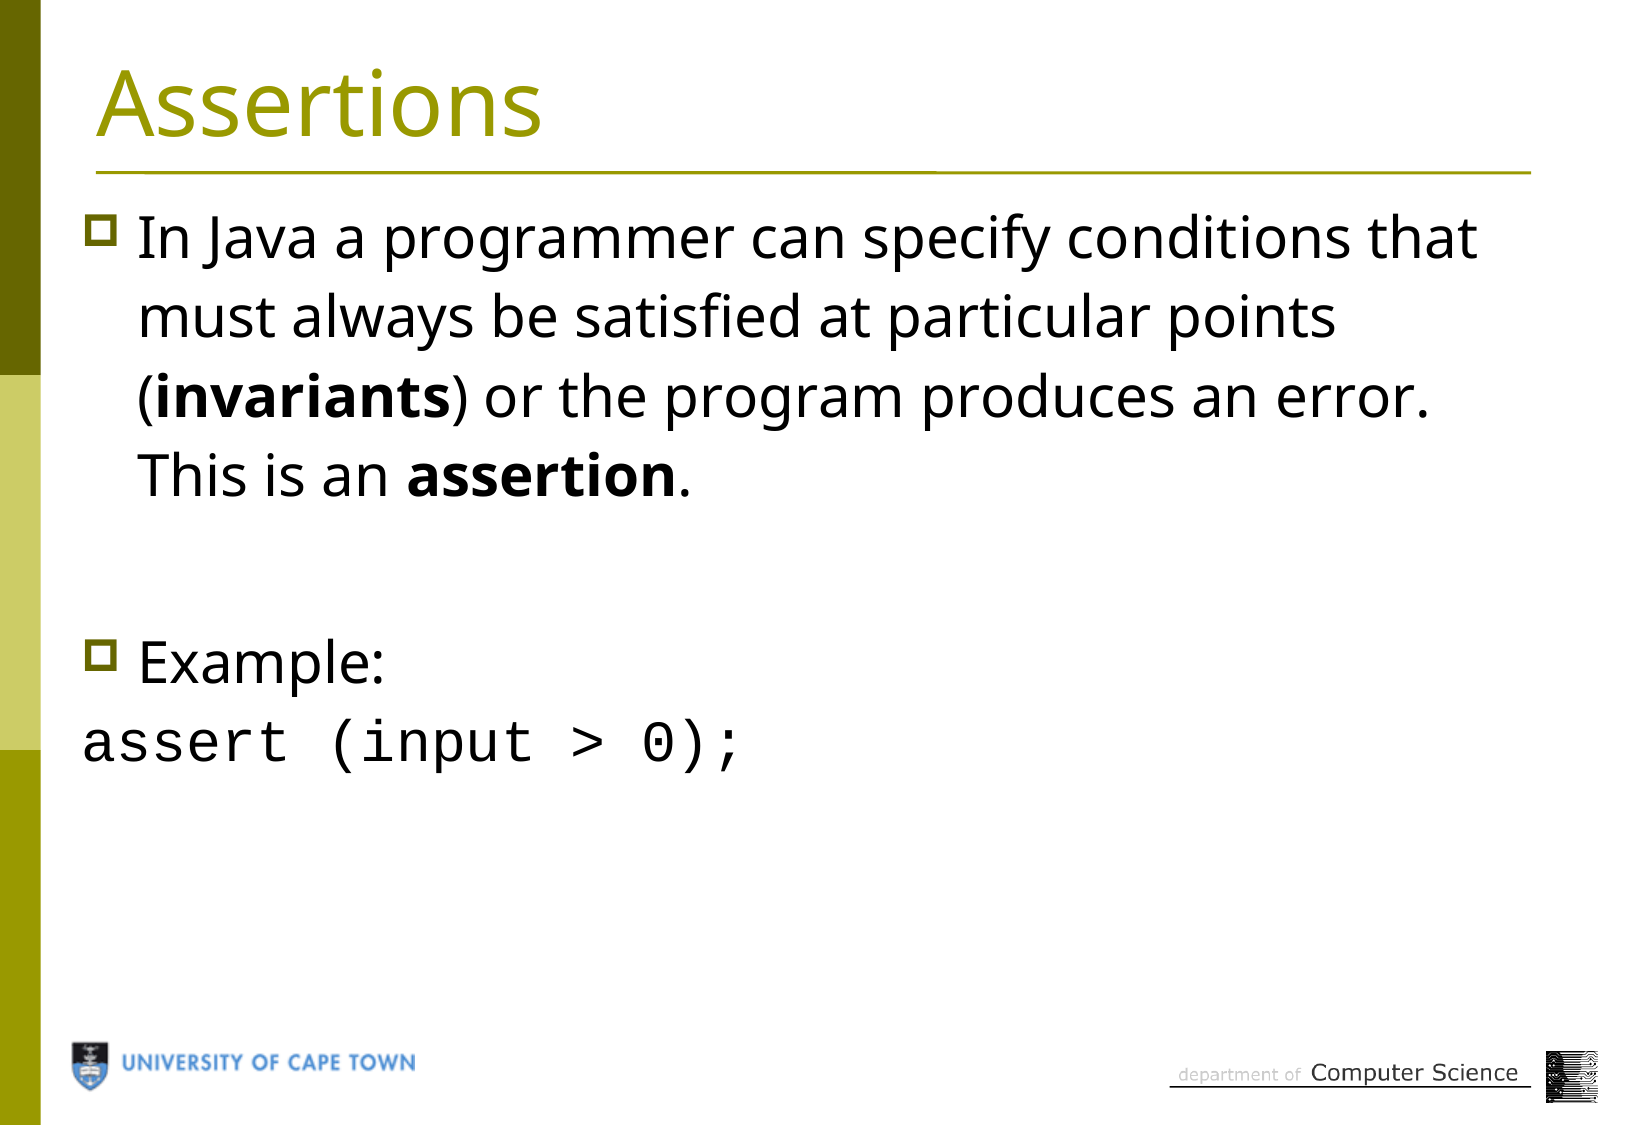

# Assertions
In Java a programmer can specify conditions that must always be satisfied at particular points (invariants) or the program produces an error. This is an assertion.
Example:
assert (input > 0);